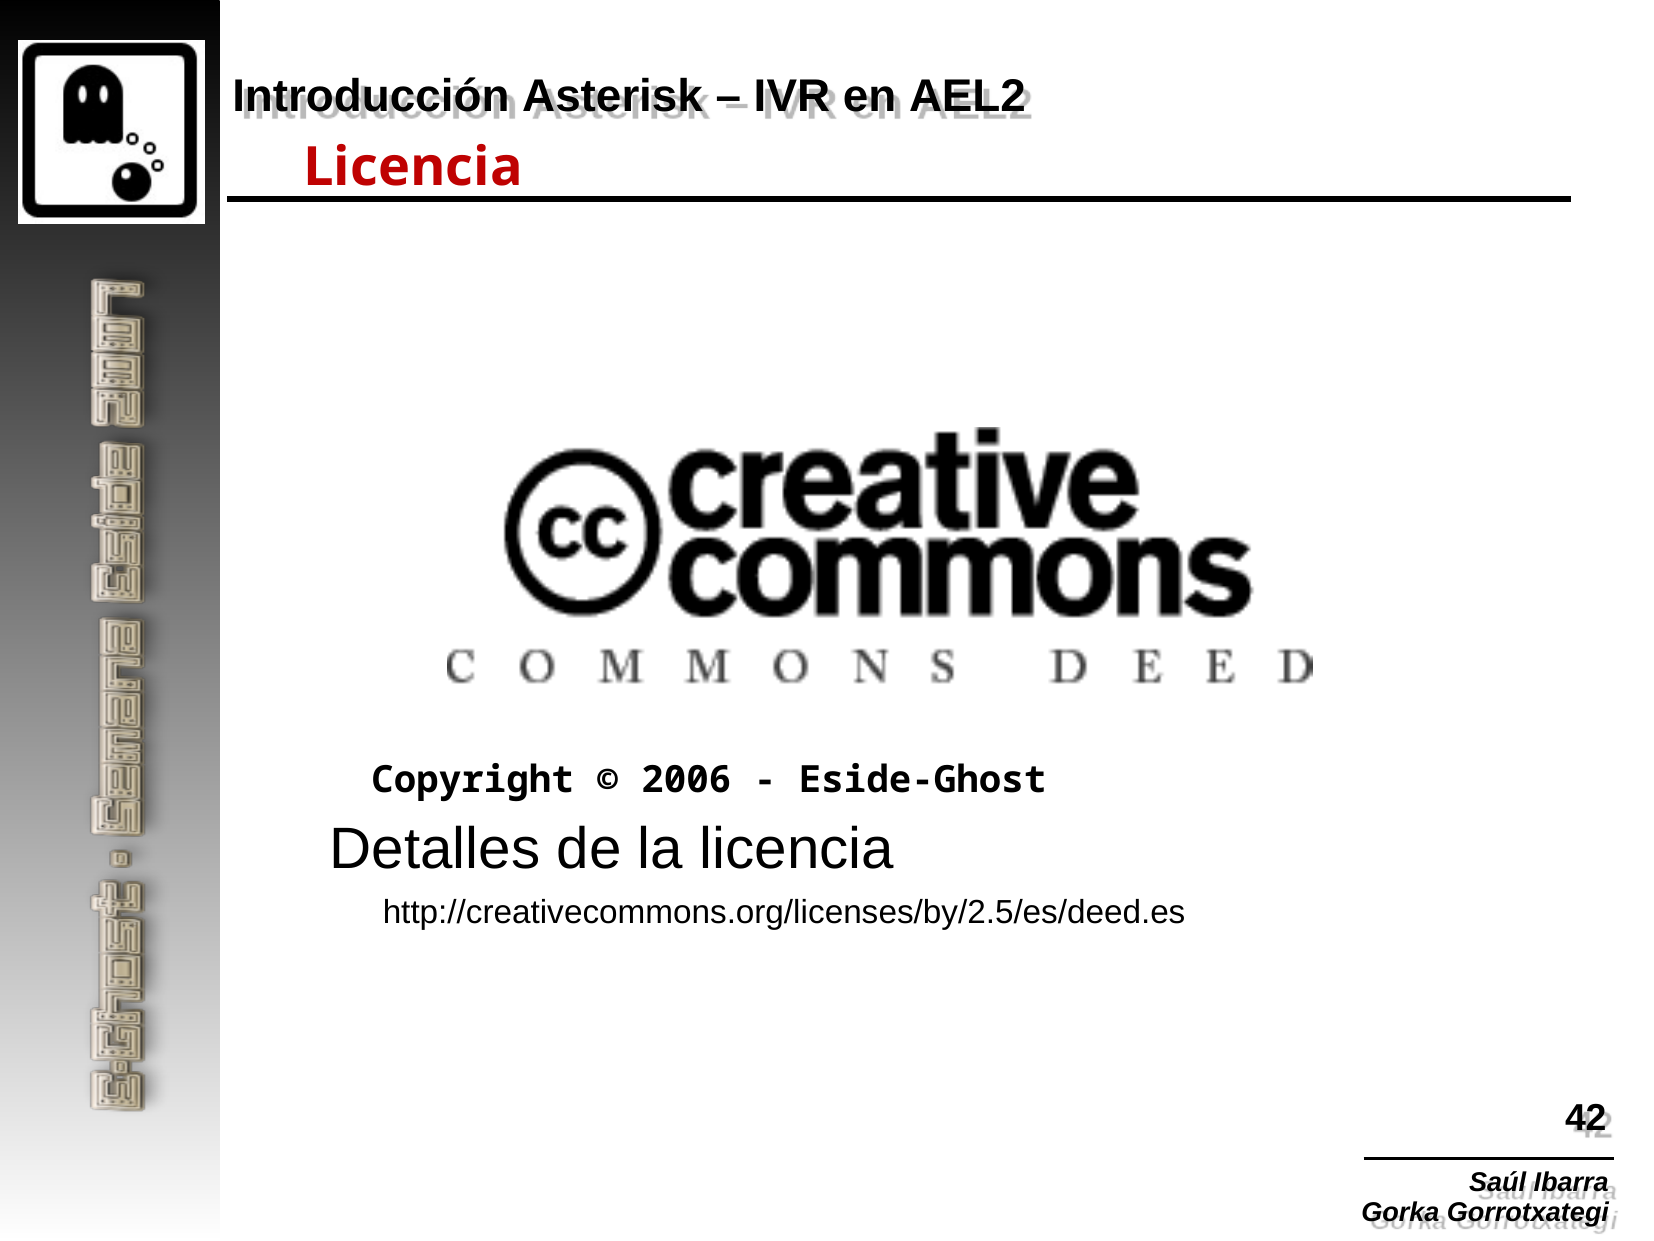

# Licencia
Copyright © 2006 - Eside-Ghost
Detalles de la licencia
http://creativecommons.org/licenses/by/2.5/es/deed.es